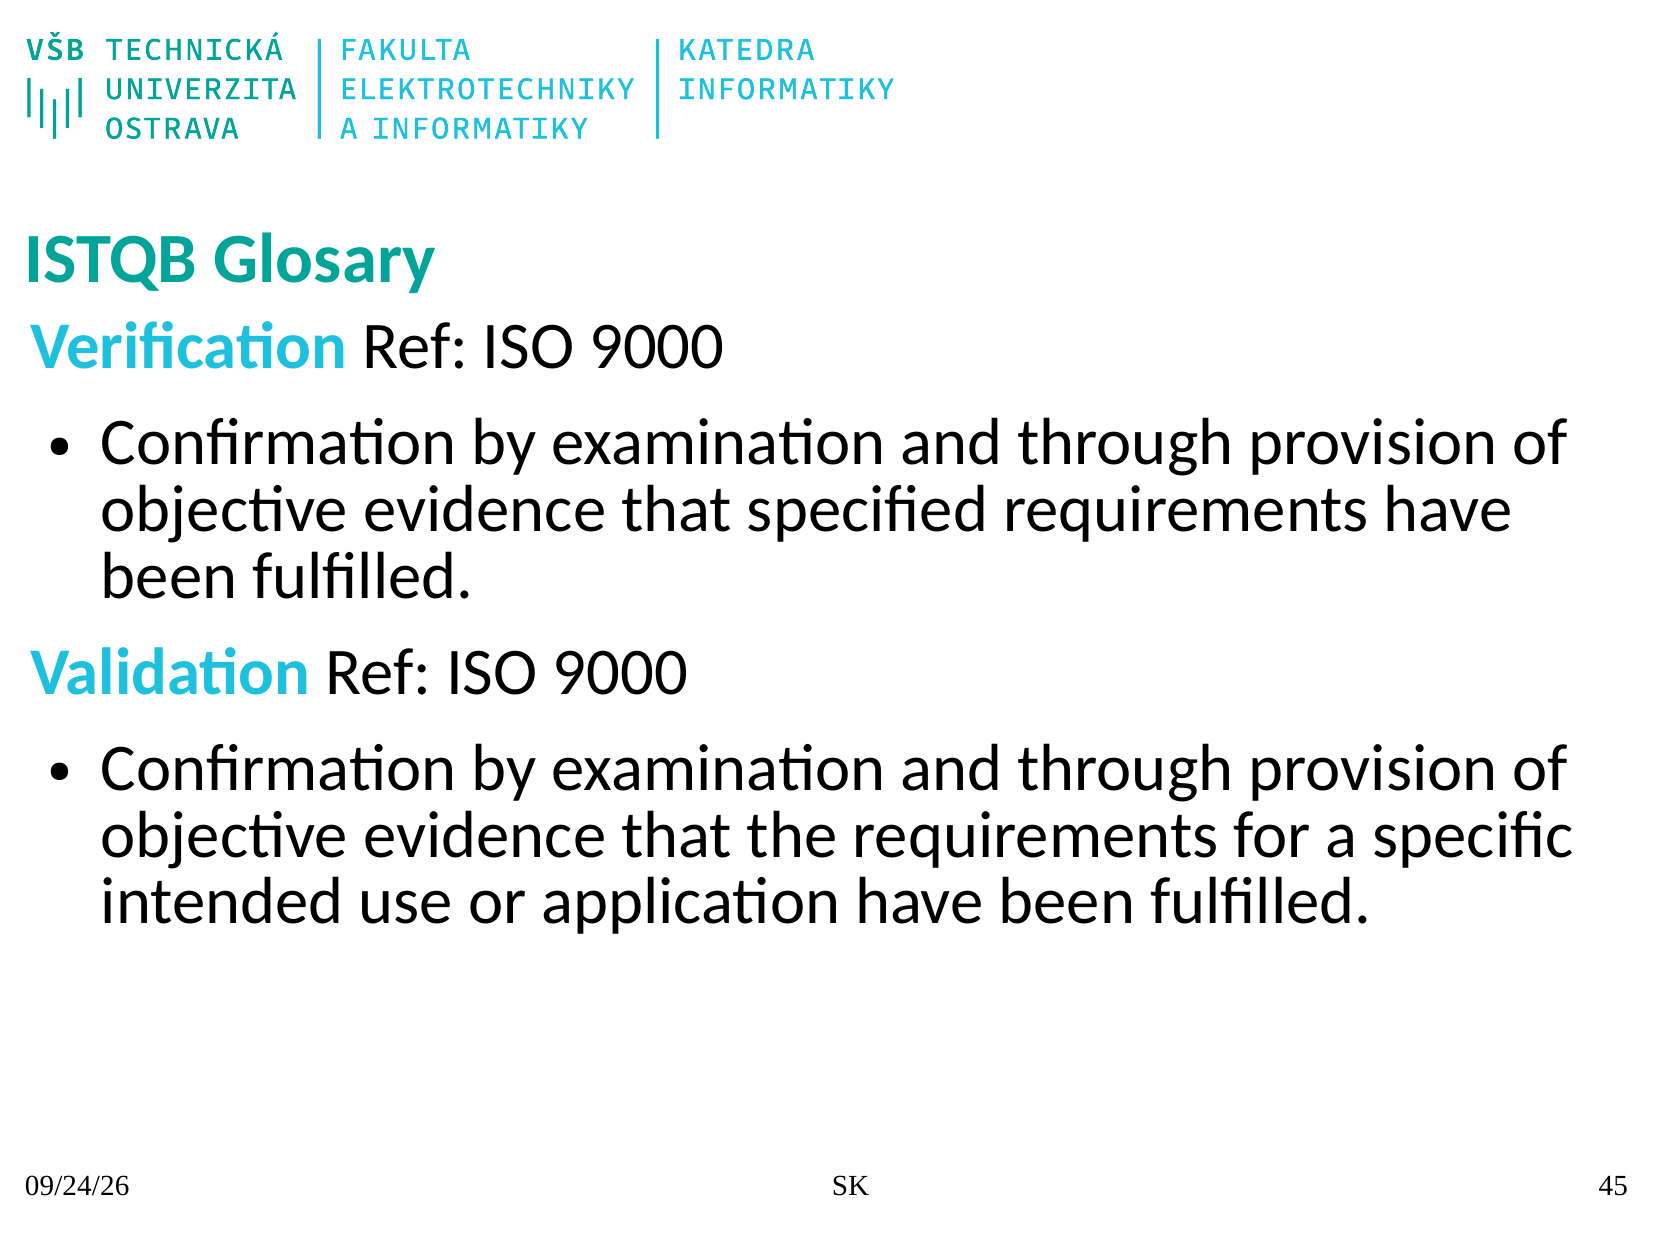

# ISTQB Glosary
Verification Ref: ISO 9000
Confirmation by examination and through provision of objective evidence that specified requirements have been fulfilled.
Validation Ref: ISO 9000
Confirmation by examination and through provision of objective evidence that the requirements for a specific intended use or application have been fulfilled.
SK
45